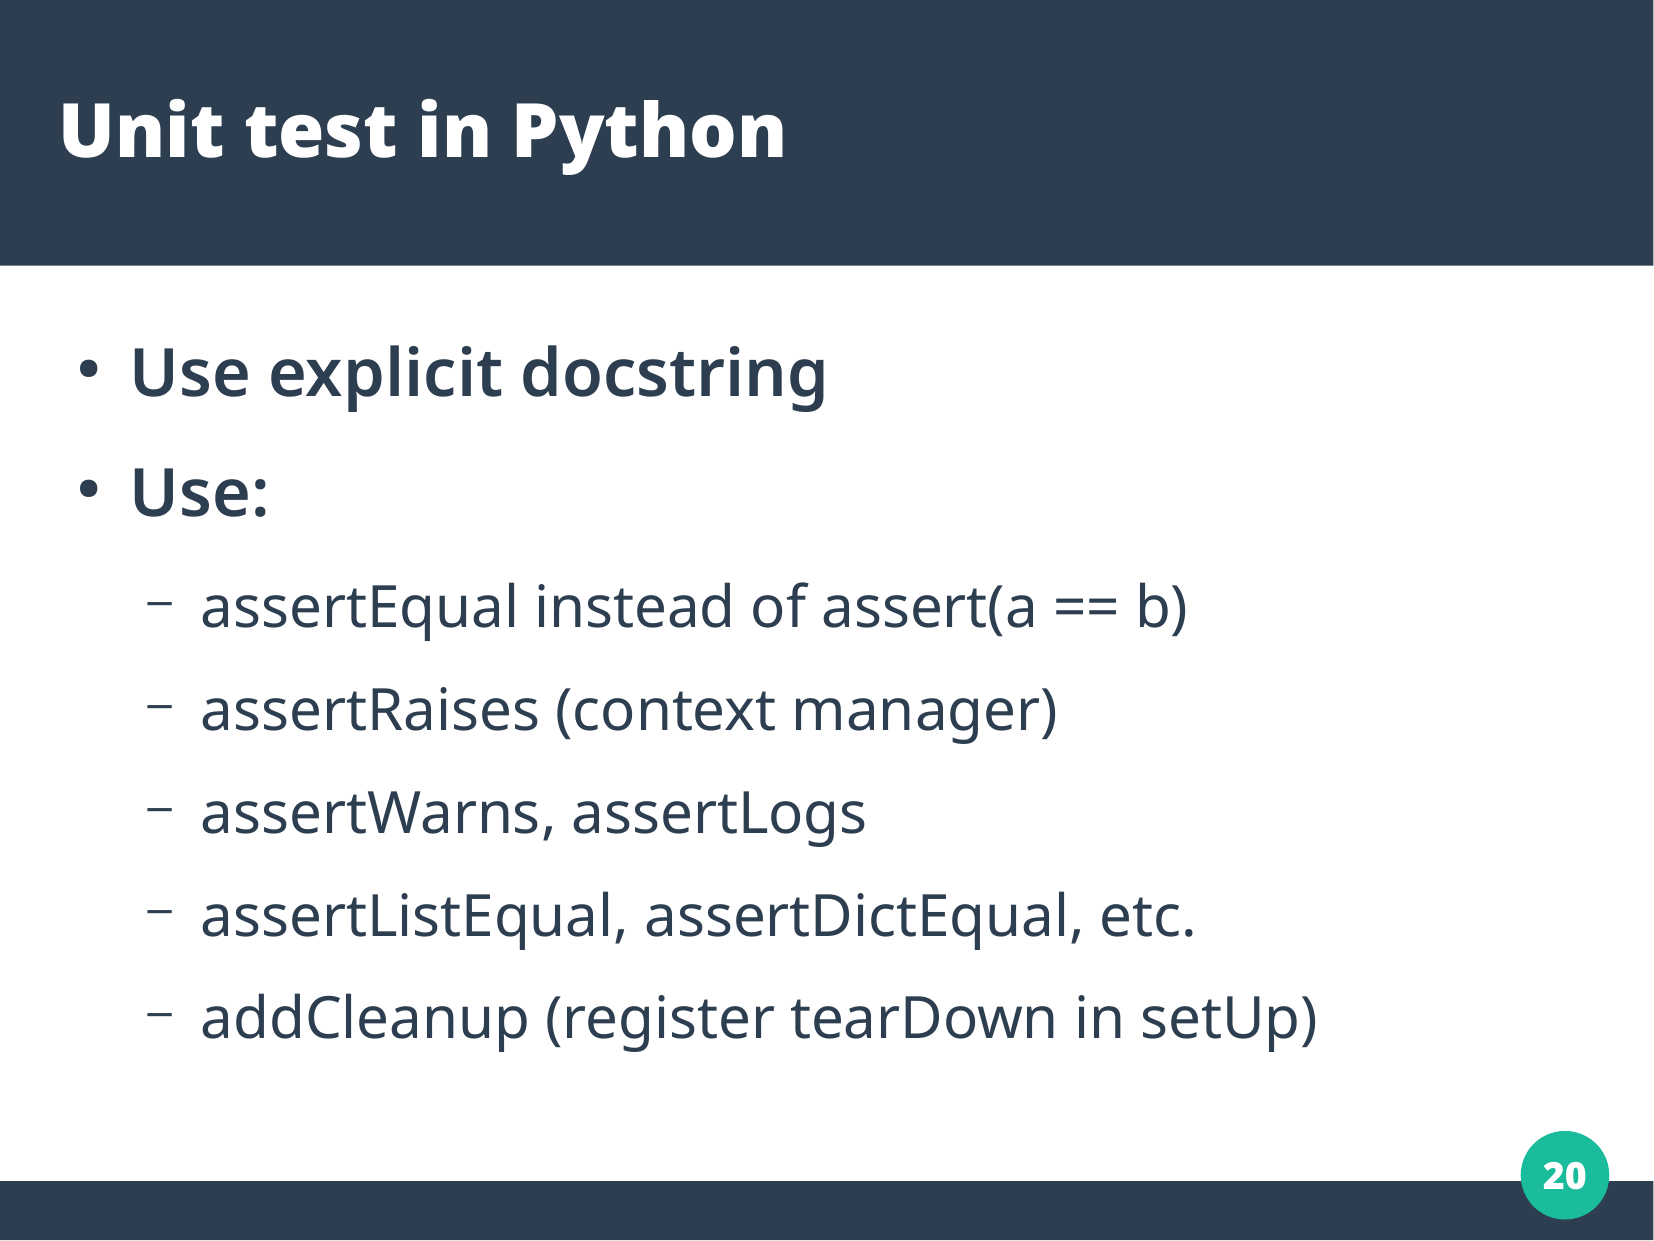

# Unit test in Python
Use explicit docstring
Use:
assertEqual instead of assert(a == b)
assertRaises (context manager)
assertWarns, assertLogs
assertListEqual, assertDictEqual, etc.
addCleanup (register tearDown in setUp)
20